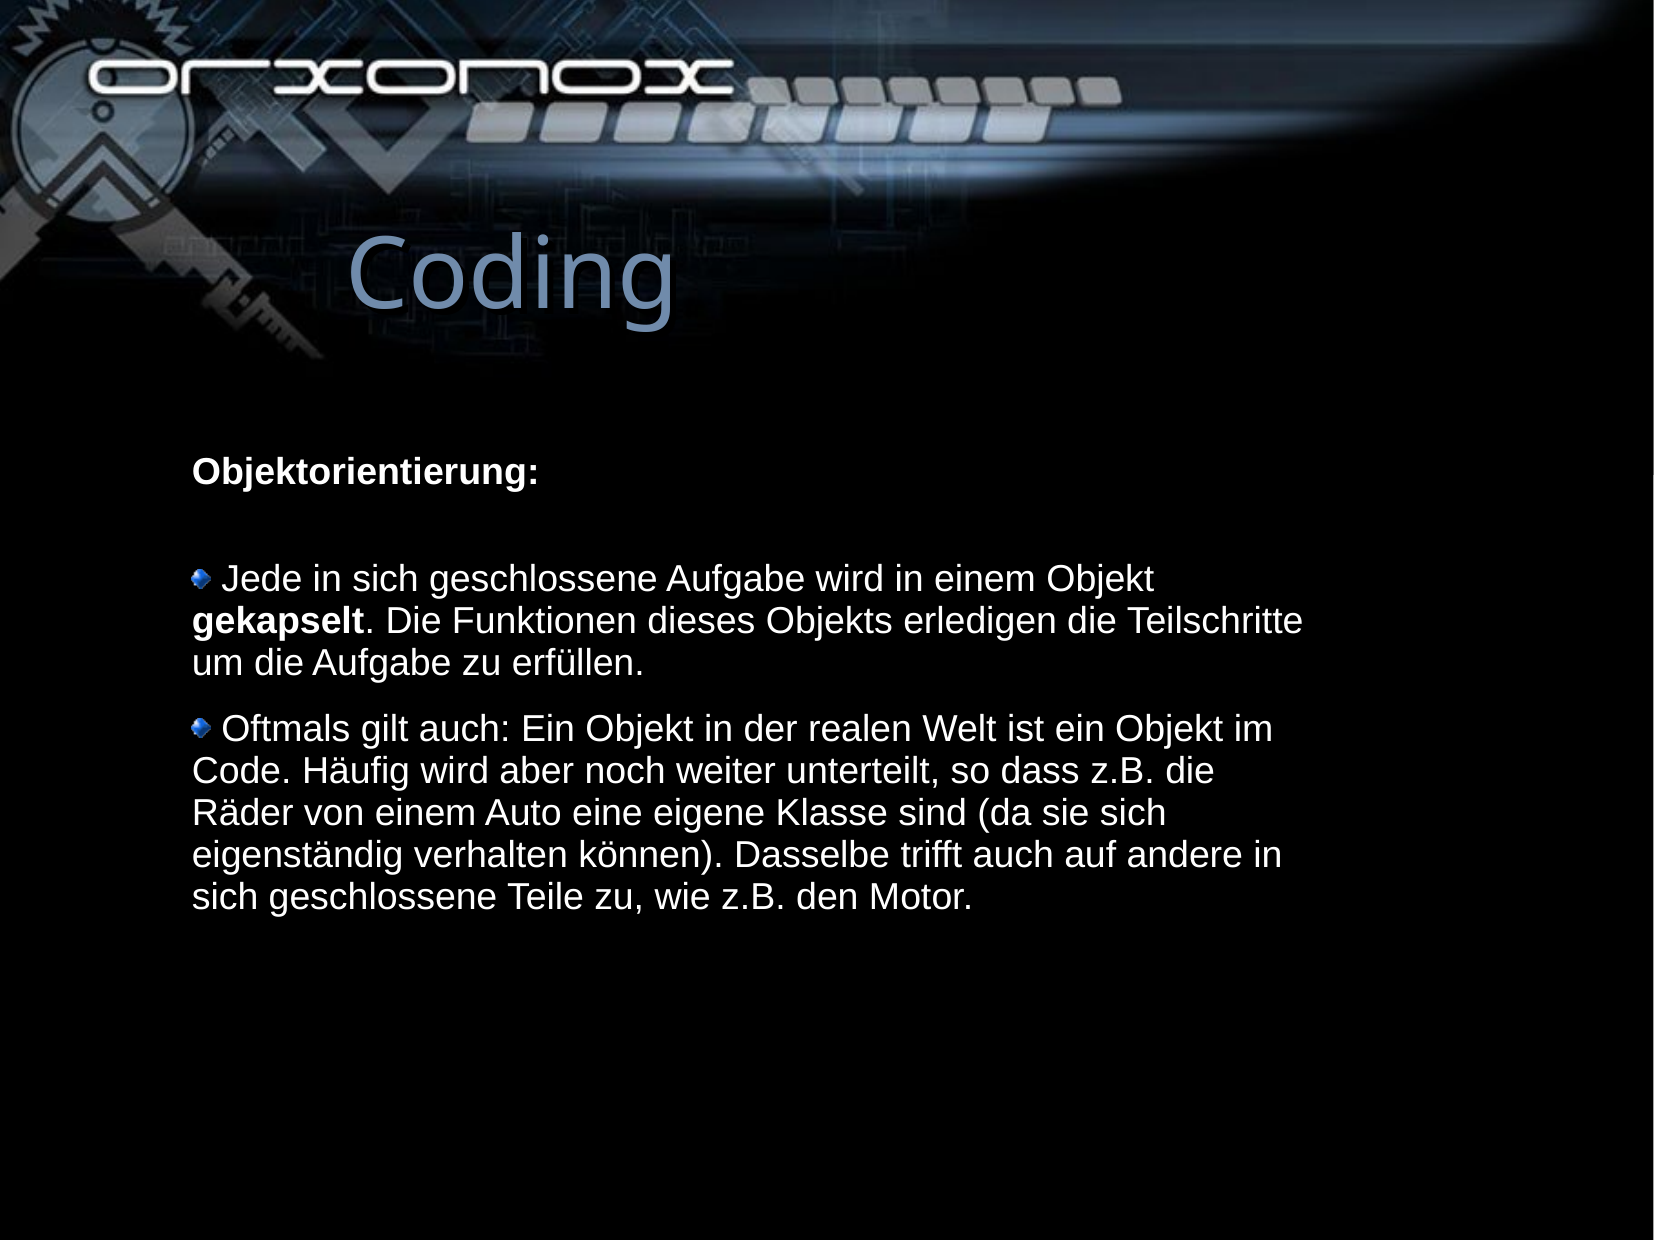

Coding
Objektorientierung:
 Jede in sich geschlossene Aufgabe wird in einem Objekt gekapselt. Die Funktionen dieses Objekts erledigen die Teilschritte um die Aufgabe zu erfüllen.
 Oftmals gilt auch: Ein Objekt in der realen Welt ist ein Objekt im Code. Häufig wird aber noch weiter unterteilt, so dass z.B. die Räder von einem Auto eine eigene Klasse sind (da sie sich eigenständig verhalten können). Dasselbe trifft auch auf andere in sich geschlossene Teile zu, wie z.B. den Motor.